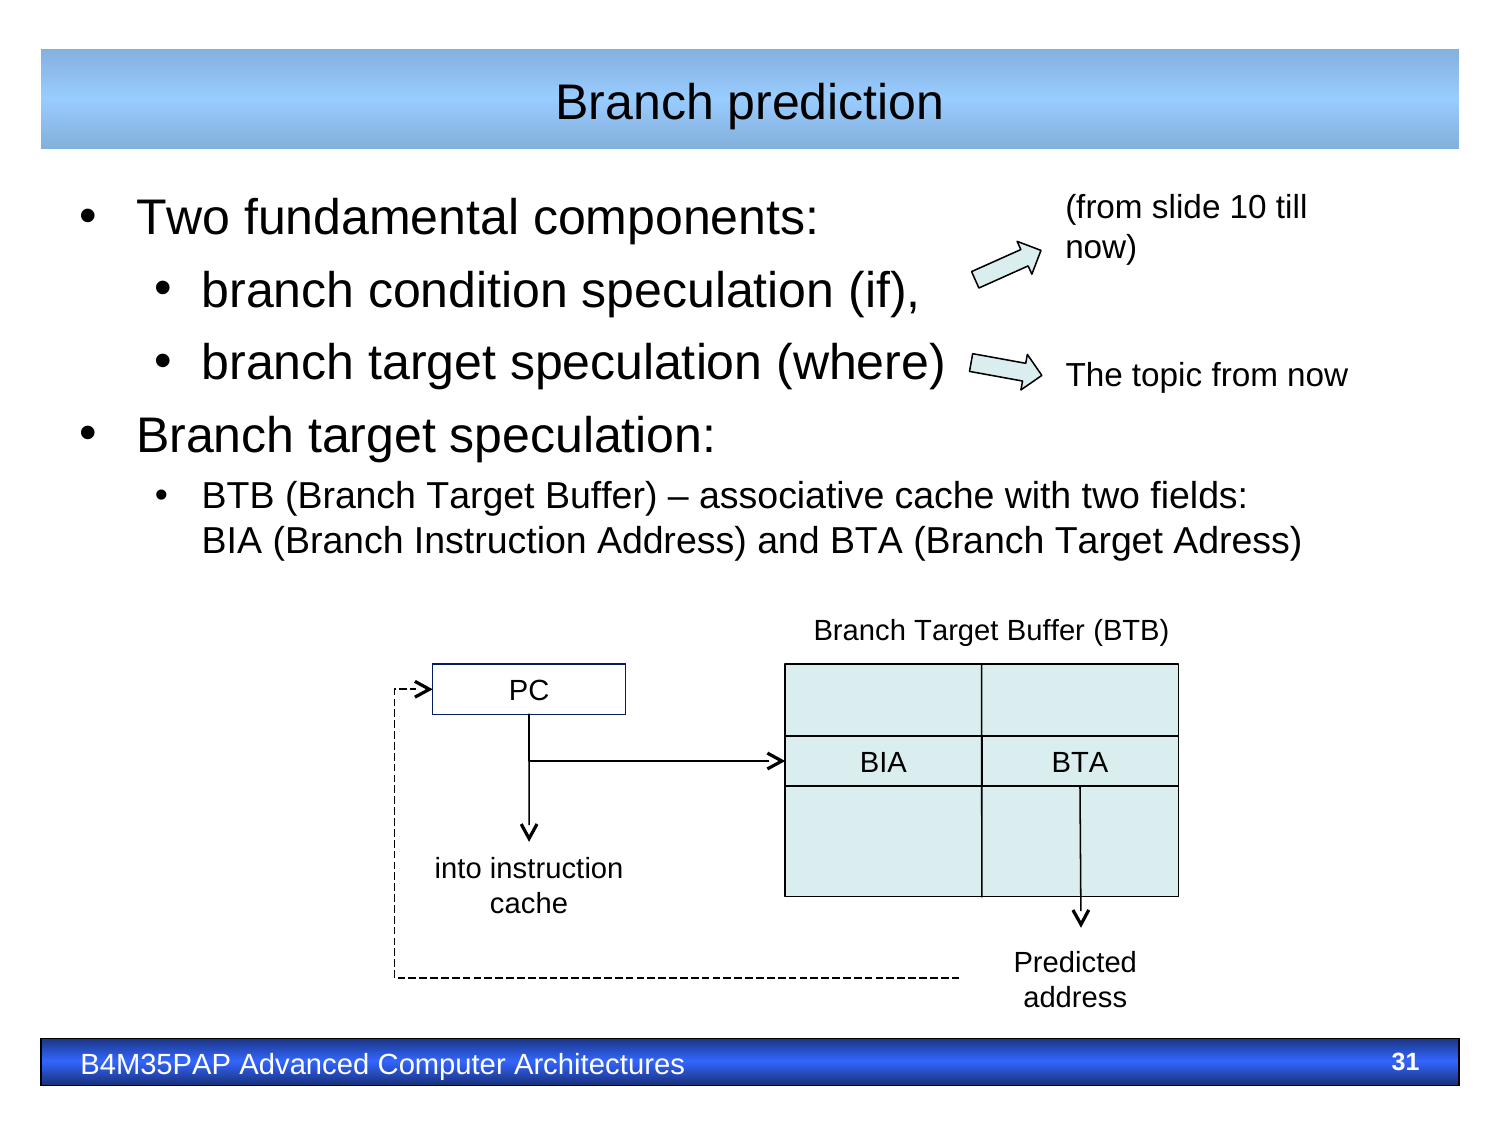

# Branch prediction
Two fundamental components:
branch condition speculation (if),
branch target speculation (where)
Branch target speculation:
BTB (Branch Target Buffer) – associative cache with two fields: BIA (Branch Instruction Address) and BTA (Branch Target Adress)
(from slide 10 till now)
The topic from now
Branch Target Buffer (BTB)
PC
BIA
BTA
into instruction cache
Predicted address